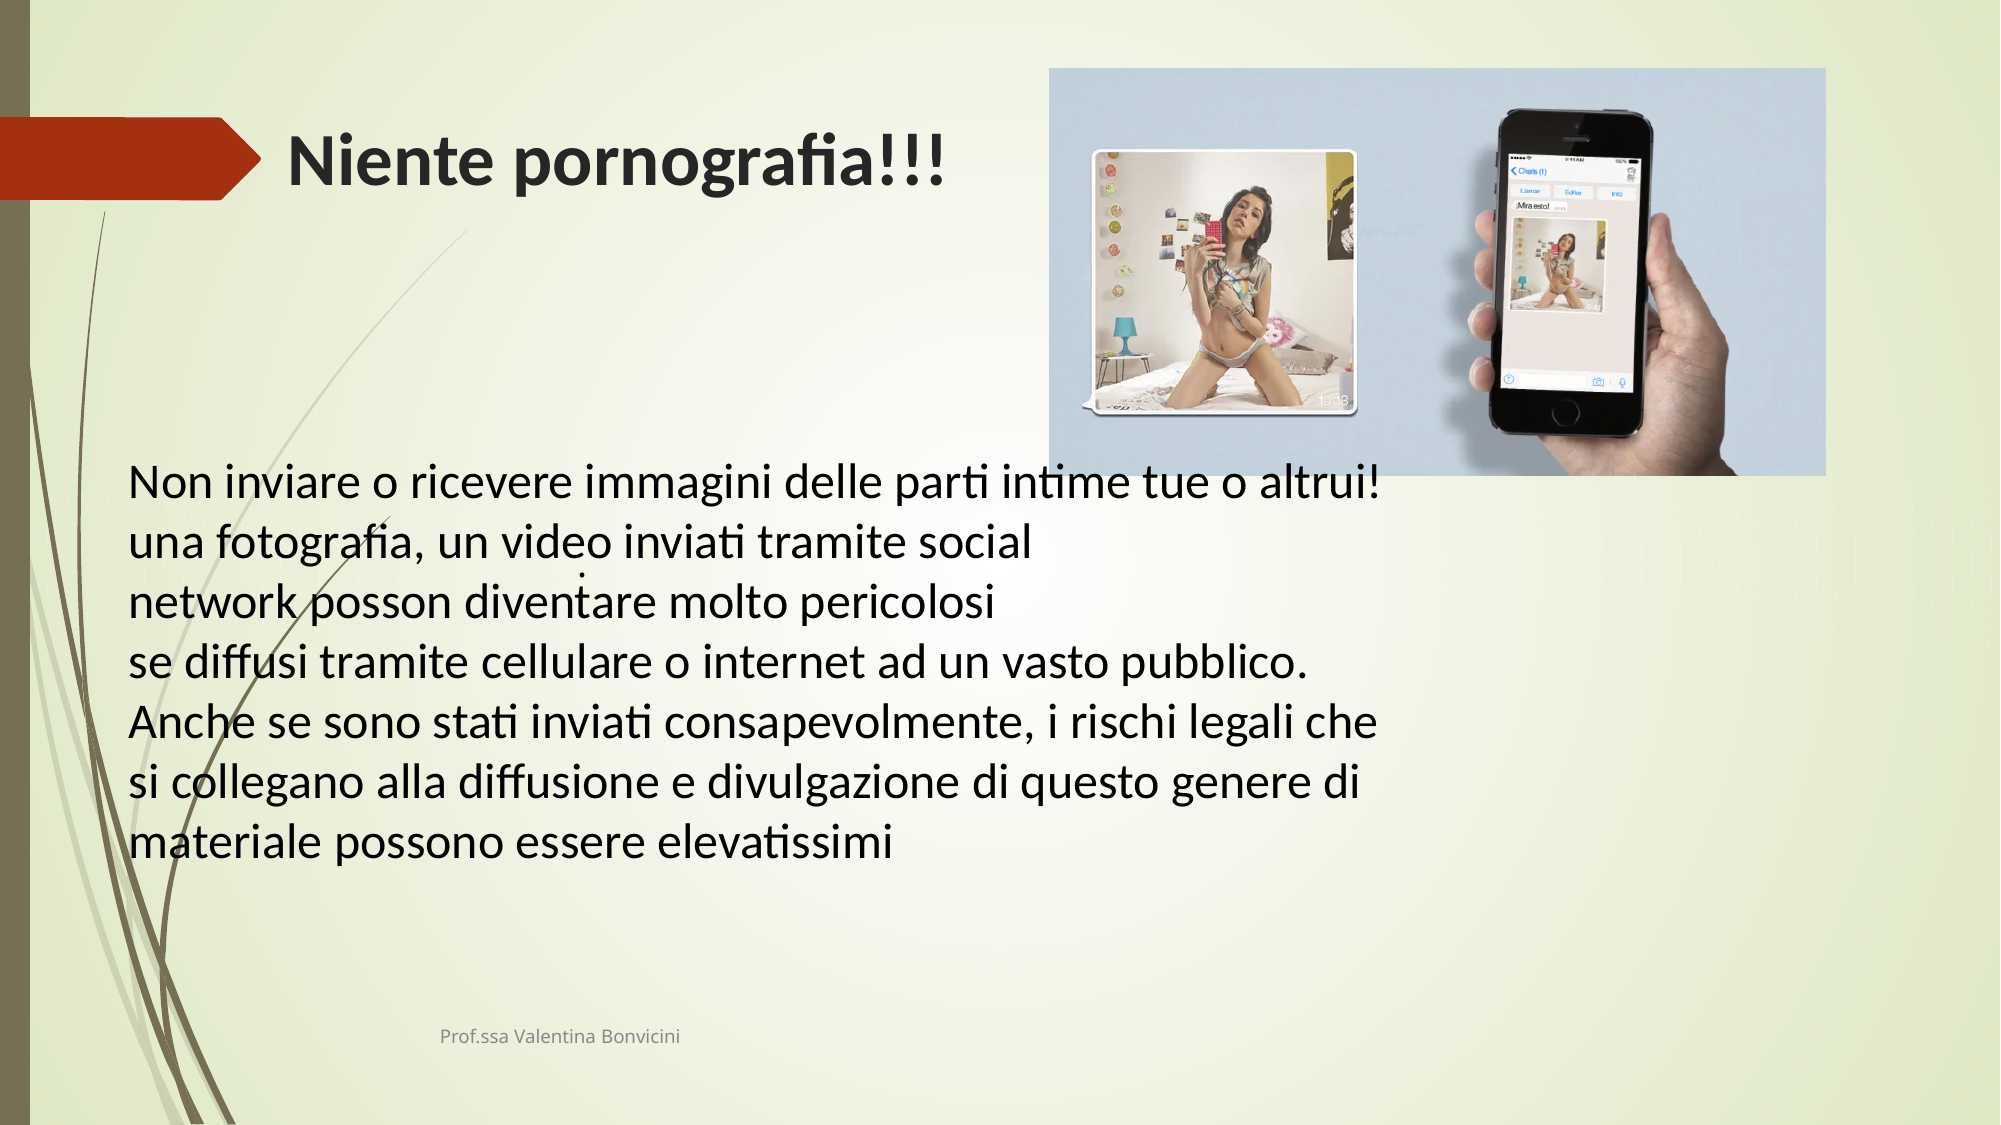

# Niente pornografia!!!
Non inviare o ricevere immagini delle parti intime tue o altrui!
una fotografia, un video inviati tramite social network posson diventare molto pericolosi
se diffusi tramite cellulare o internet ad un vasto pubblico.
Anche se sono stati inviati consapevolmente, i rischi legali che
si collegano alla diffusione e divulgazione di questo genere di
materiale possono essere elevatissimi
.
Prof.ssa Valentina Bonvicini